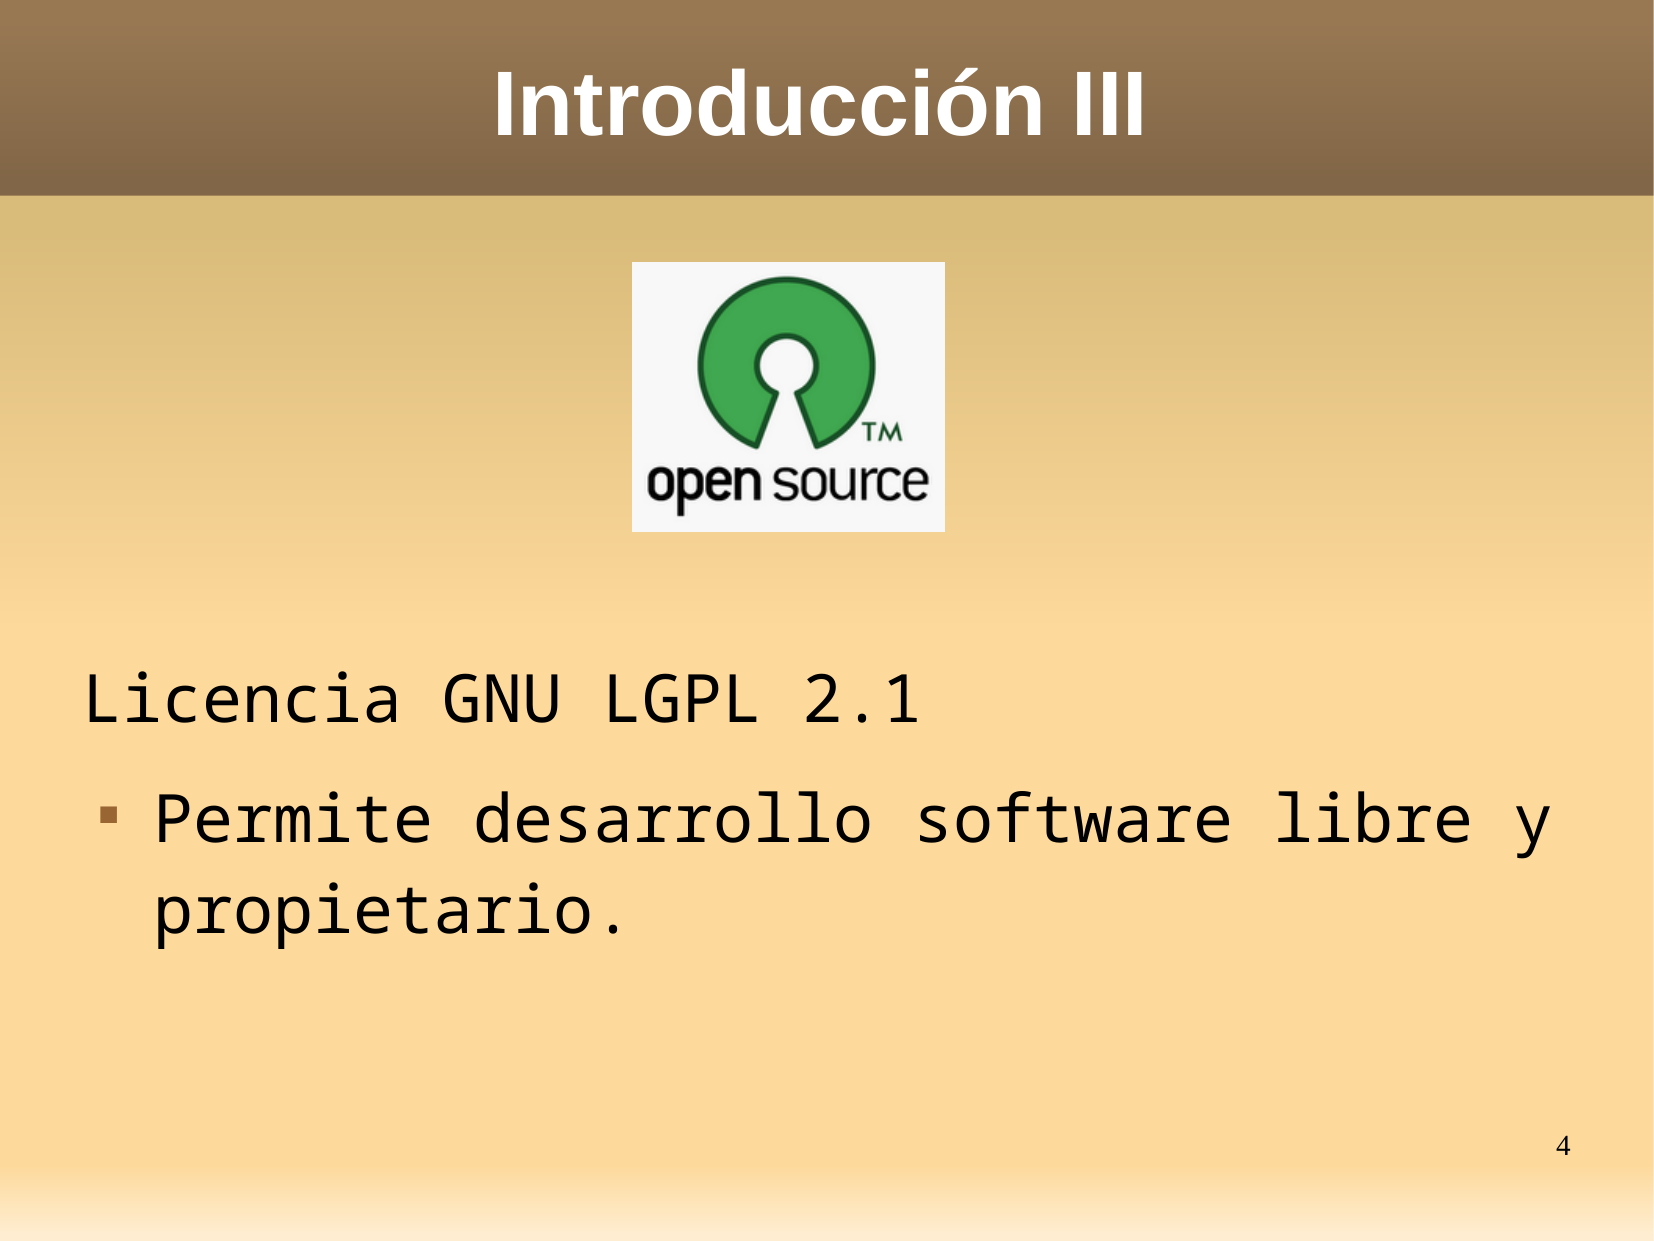

# Introducción III
Licencia GNU LGPL 2.1
Permite desarrollo software libre y propietario.
4